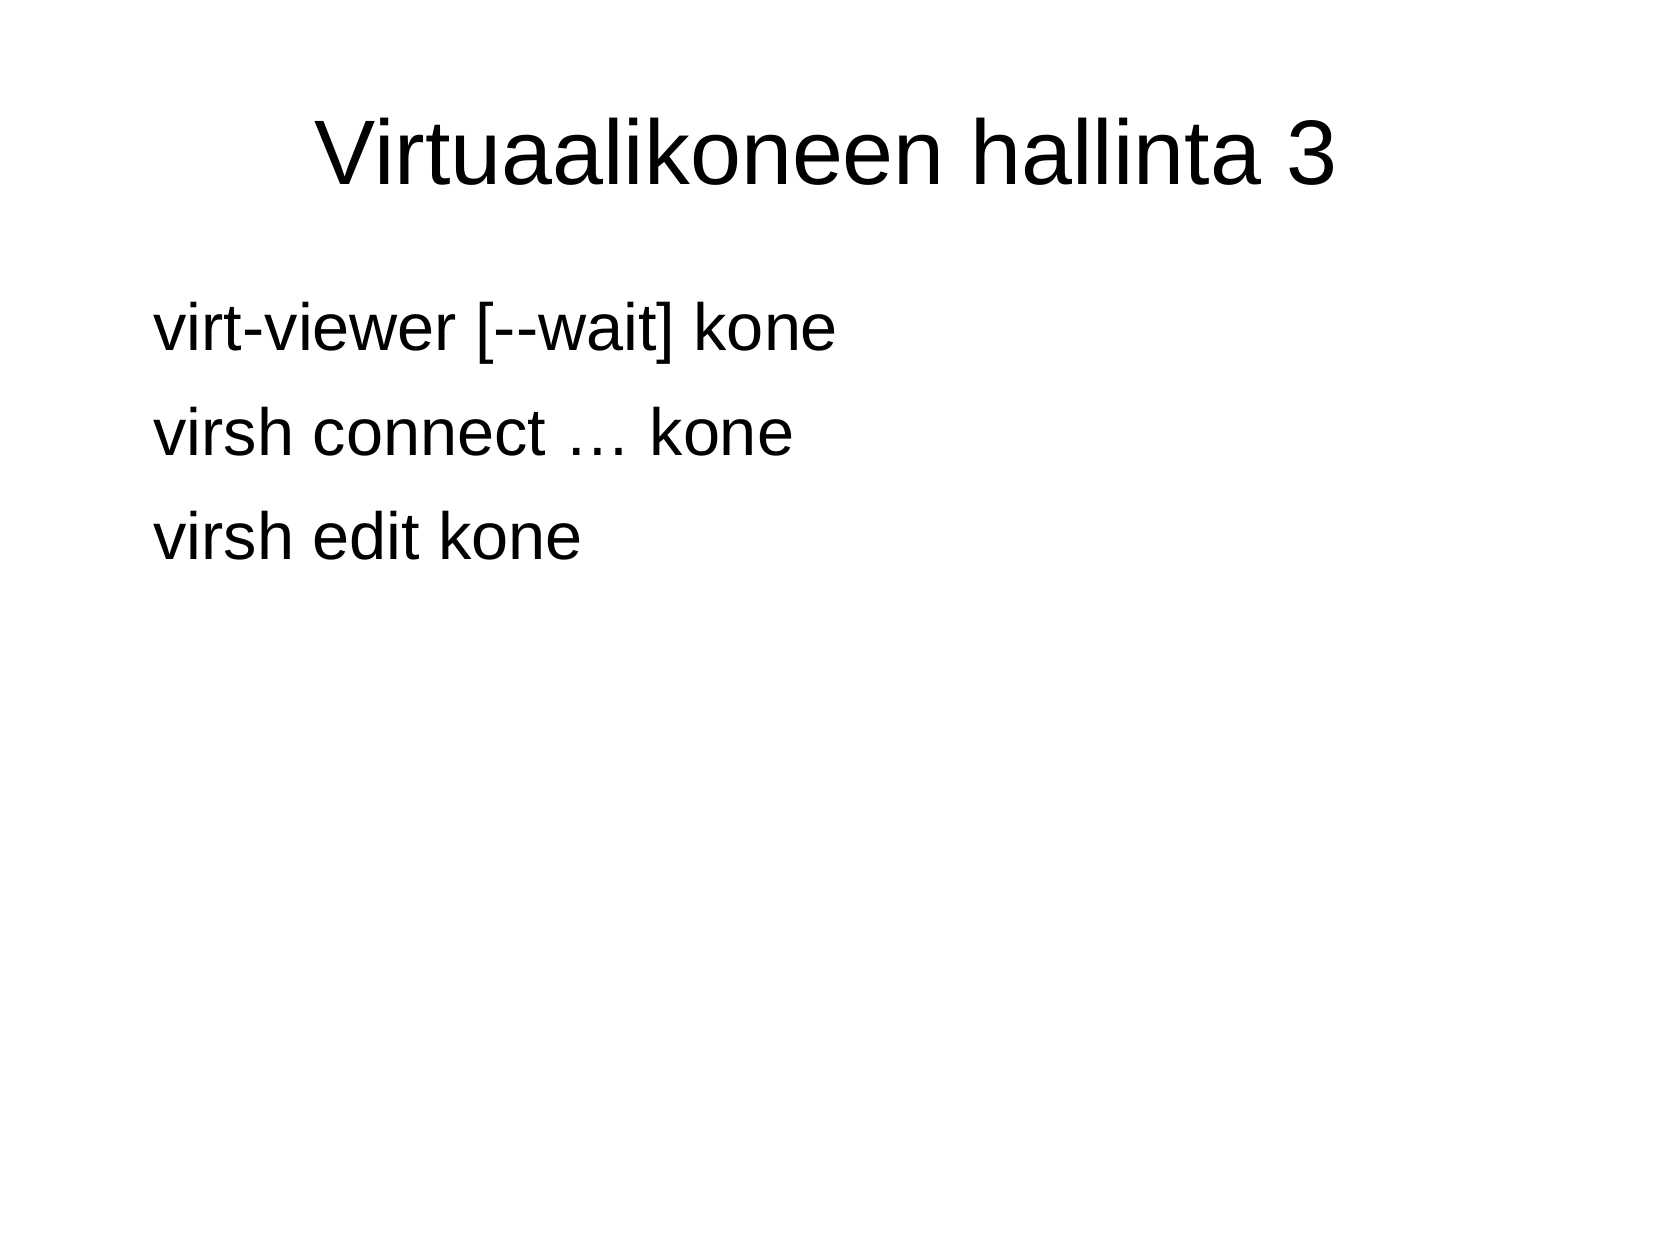

# Virtuaalikoneen hallinta 3
virt-viewer [--wait] kone
virsh connect … kone
virsh edit kone